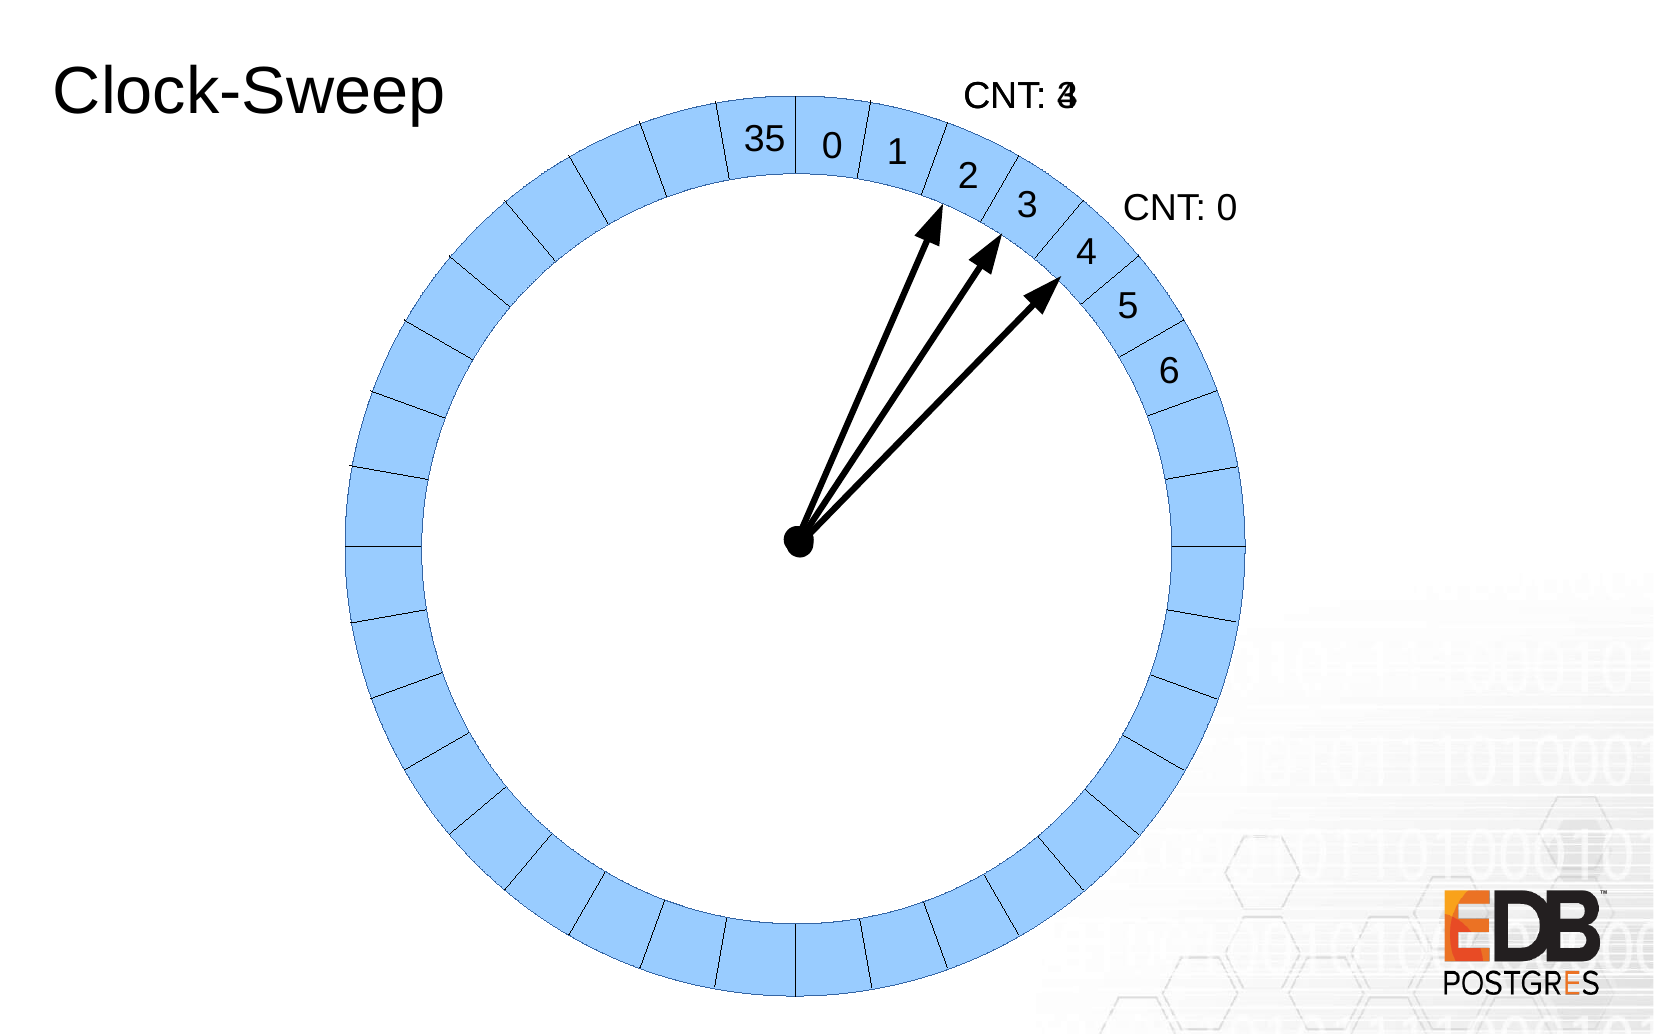

# Clock-Sweep
CNT: 4
CNT: 3
35
0
1
2
3
CNT: 0
4
5
6